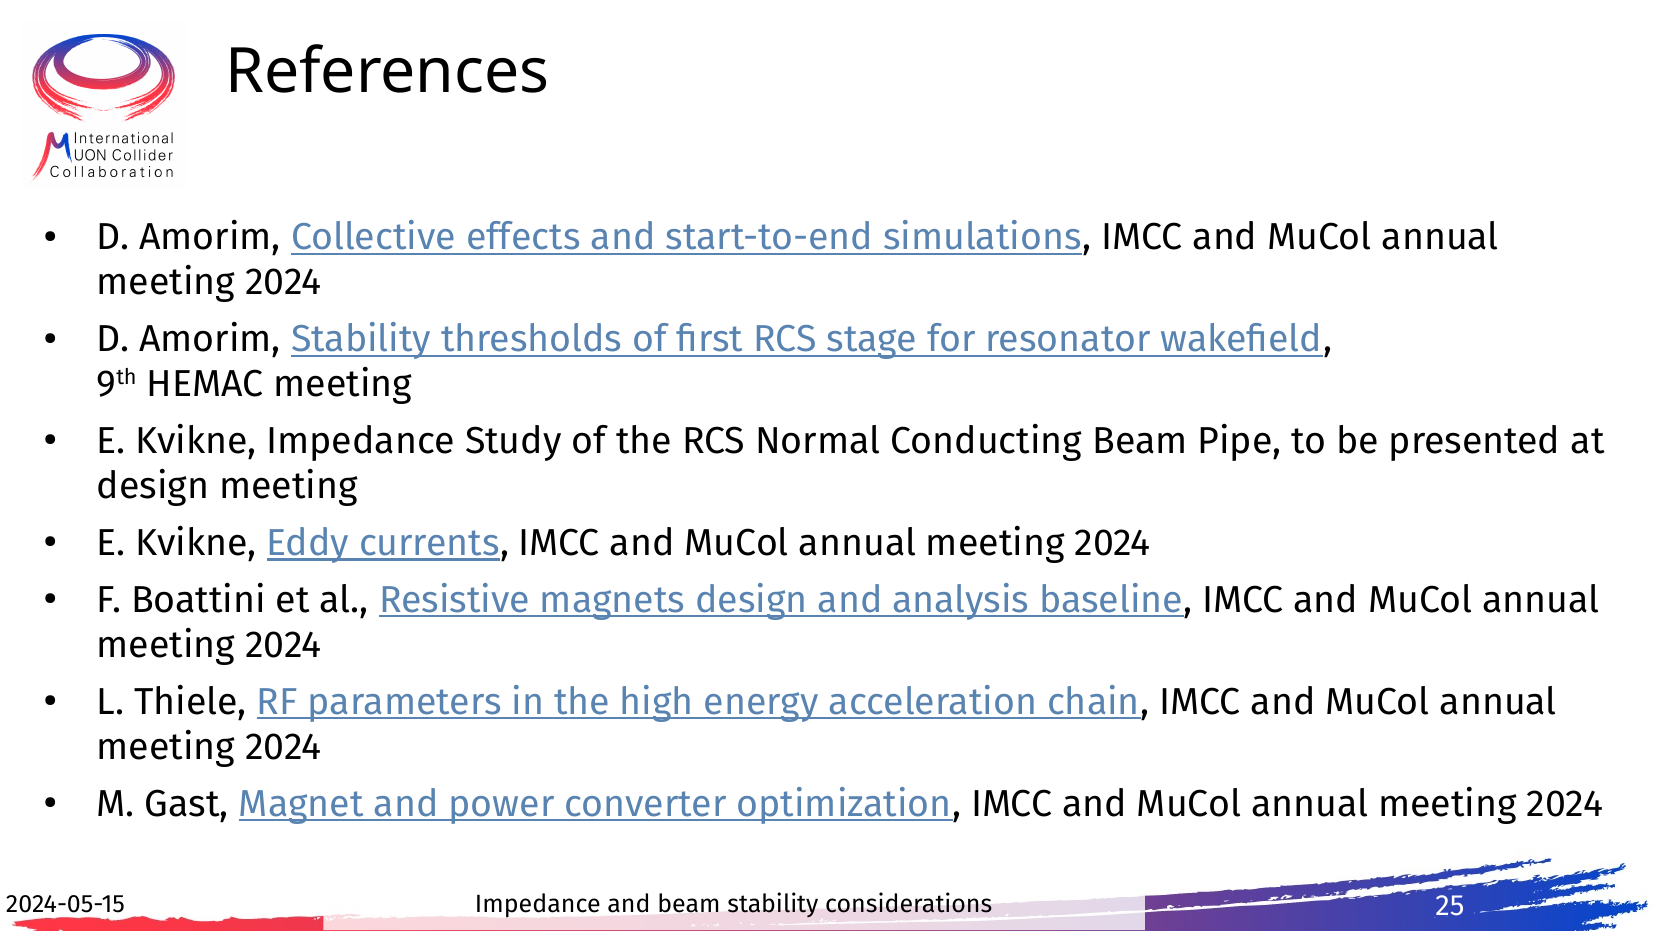

References
# D. Amorim, Collective effects and start-to-end simulations, IMCC and MuCol annual meeting 2024
D. Amorim, Stability thresholds of first RCS stage for resonator wakefield,
9th HEMAC meeting
E. Kvikne, Impedance Study of the RCS Normal Conducting Beam Pipe, to be presented at design meeting
E. Kvikne, Eddy currents, IMCC and MuCol annual meeting 2024
F. Boattini et al., Resistive magnets design and analysis baseline, IMCC and MuCol annual meeting 2024
L. Thiele, RF parameters in the high energy acceleration chain, IMCC and MuCol annual meeting 2024
M. Gast, Magnet and power converter optimization, IMCC and MuCol annual meeting 2024
2024-05-15
Impedance and beam stability considerations
25